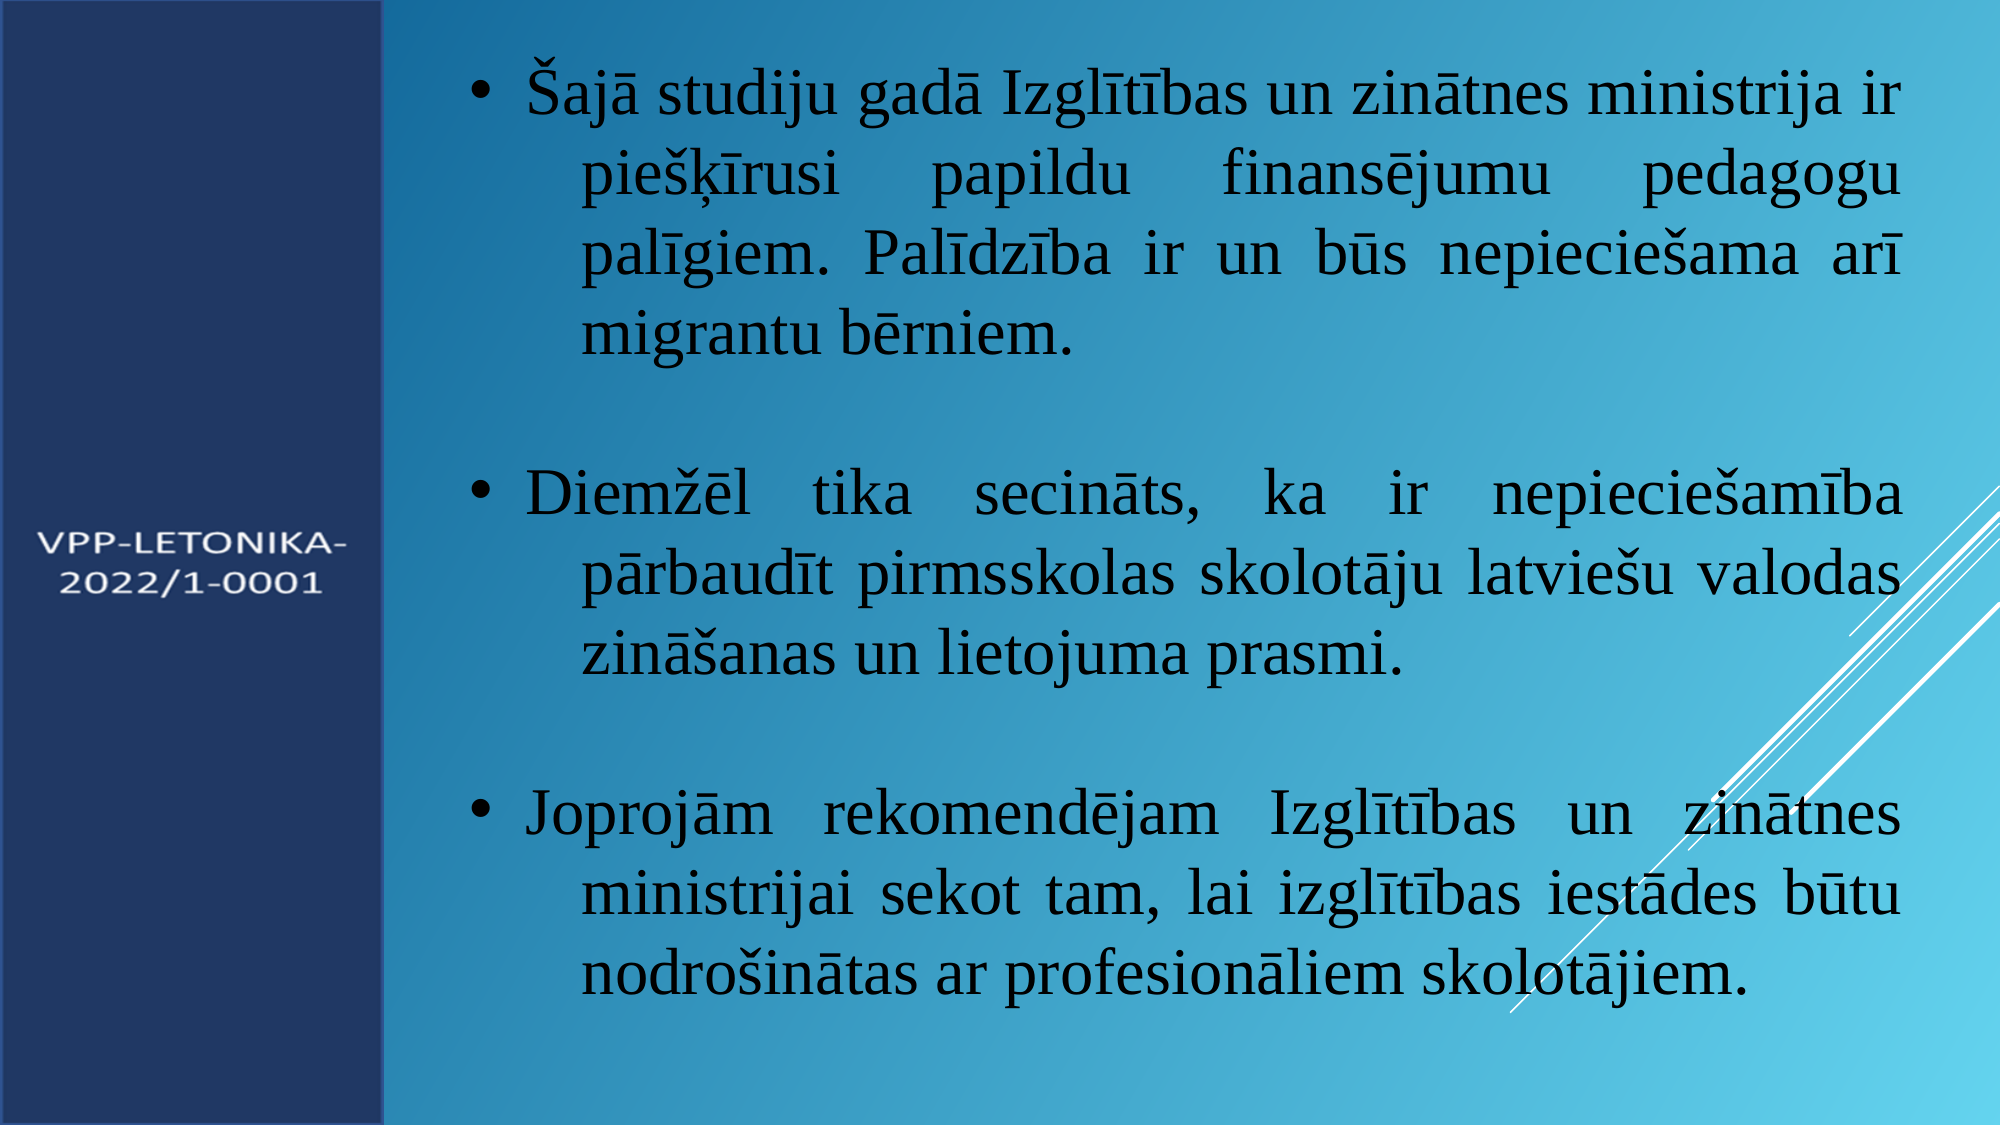

Šajā studiju gadā Izglītības un zinātnes ministrija ir piešķīrusi papildu finansējumu pedagogu palīgiem. Palīdzība ir un būs nepieciešama arī migrantu bērniem.
Diemžēl tika secināts, ka ir nepieciešamība pārbaudīt pirmsskolas skolotāju latviešu valodas zināšanas un lietojuma prasmi.
Joprojām rekomendējam Izglītības un zinātnes ministrijai sekot tam, lai izglītības iestādes būtu nodrošinātas ar profesionāliem skolotājiem.